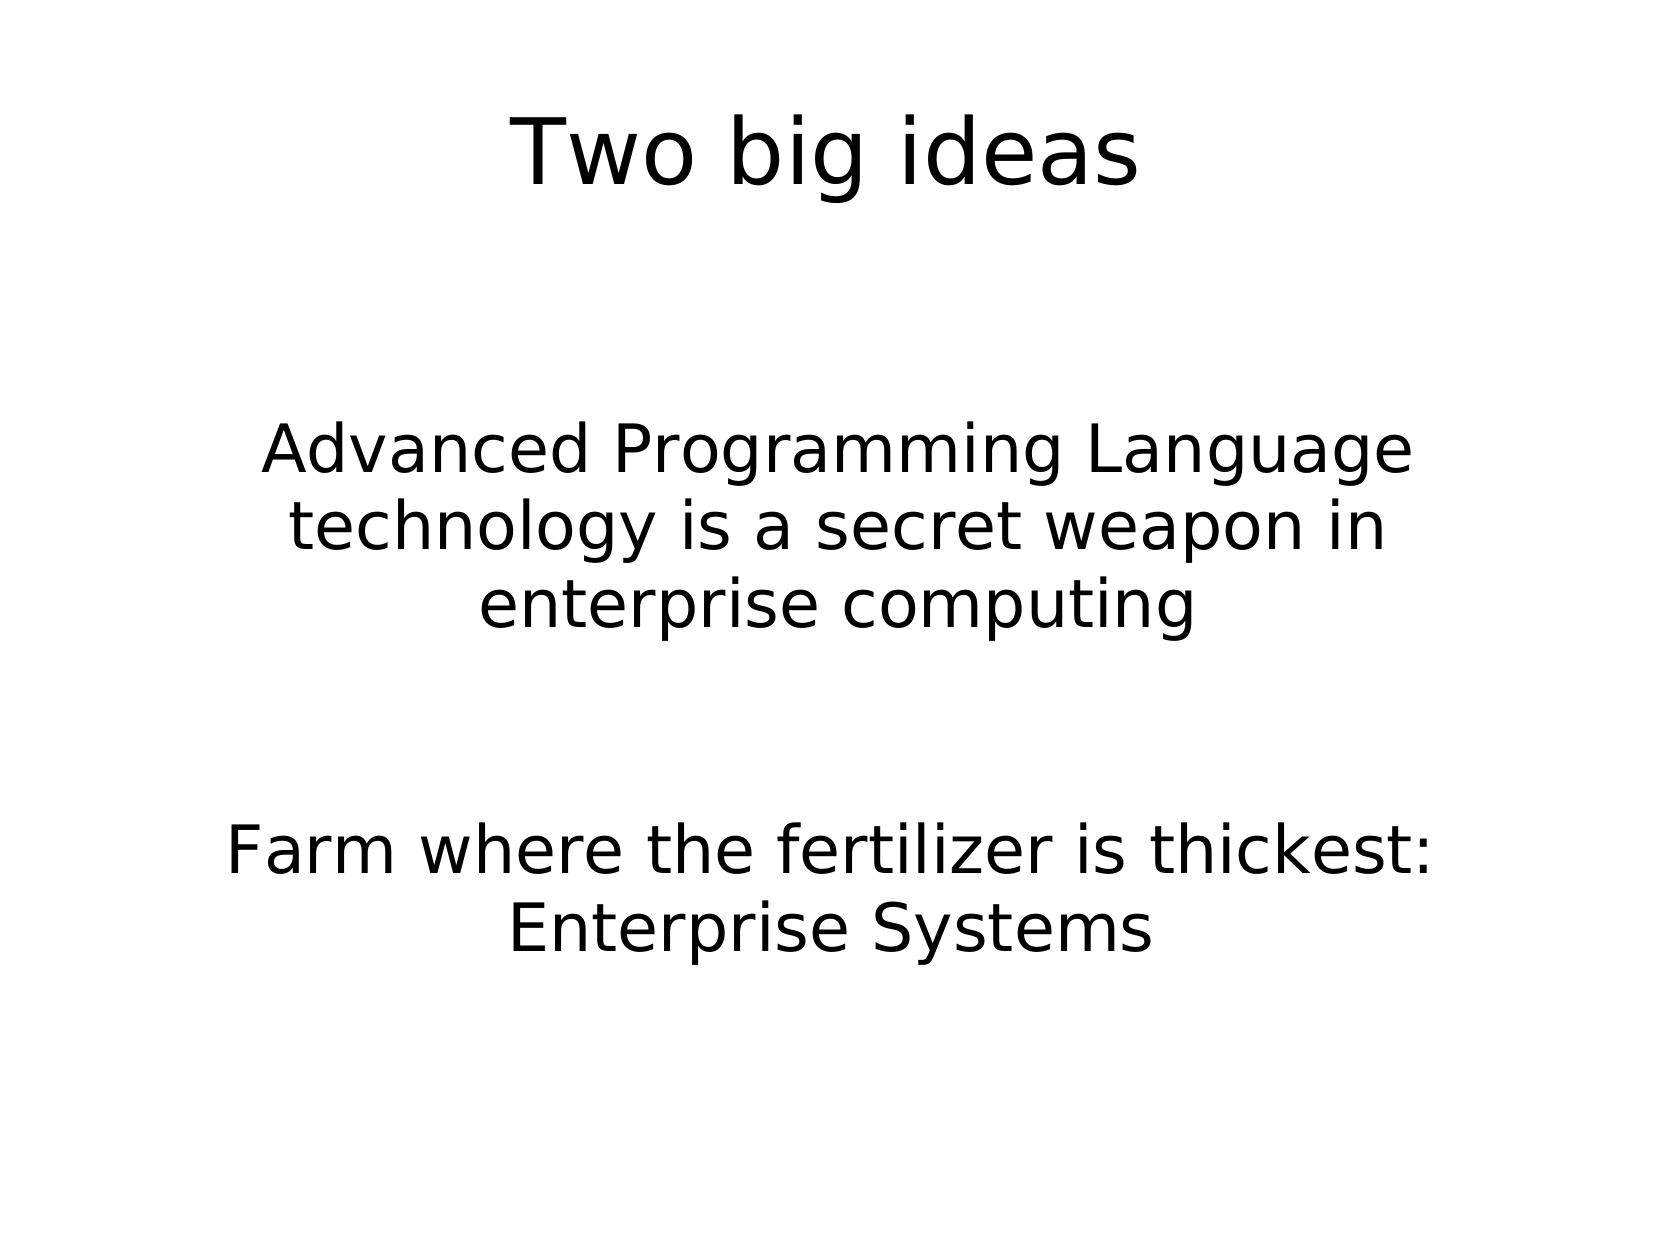

# Two big ideas
Advanced Programming Language
technology is a secret weapon in
enterprise computing
Farm where the fertilizer is thickest:
Enterprise Systems